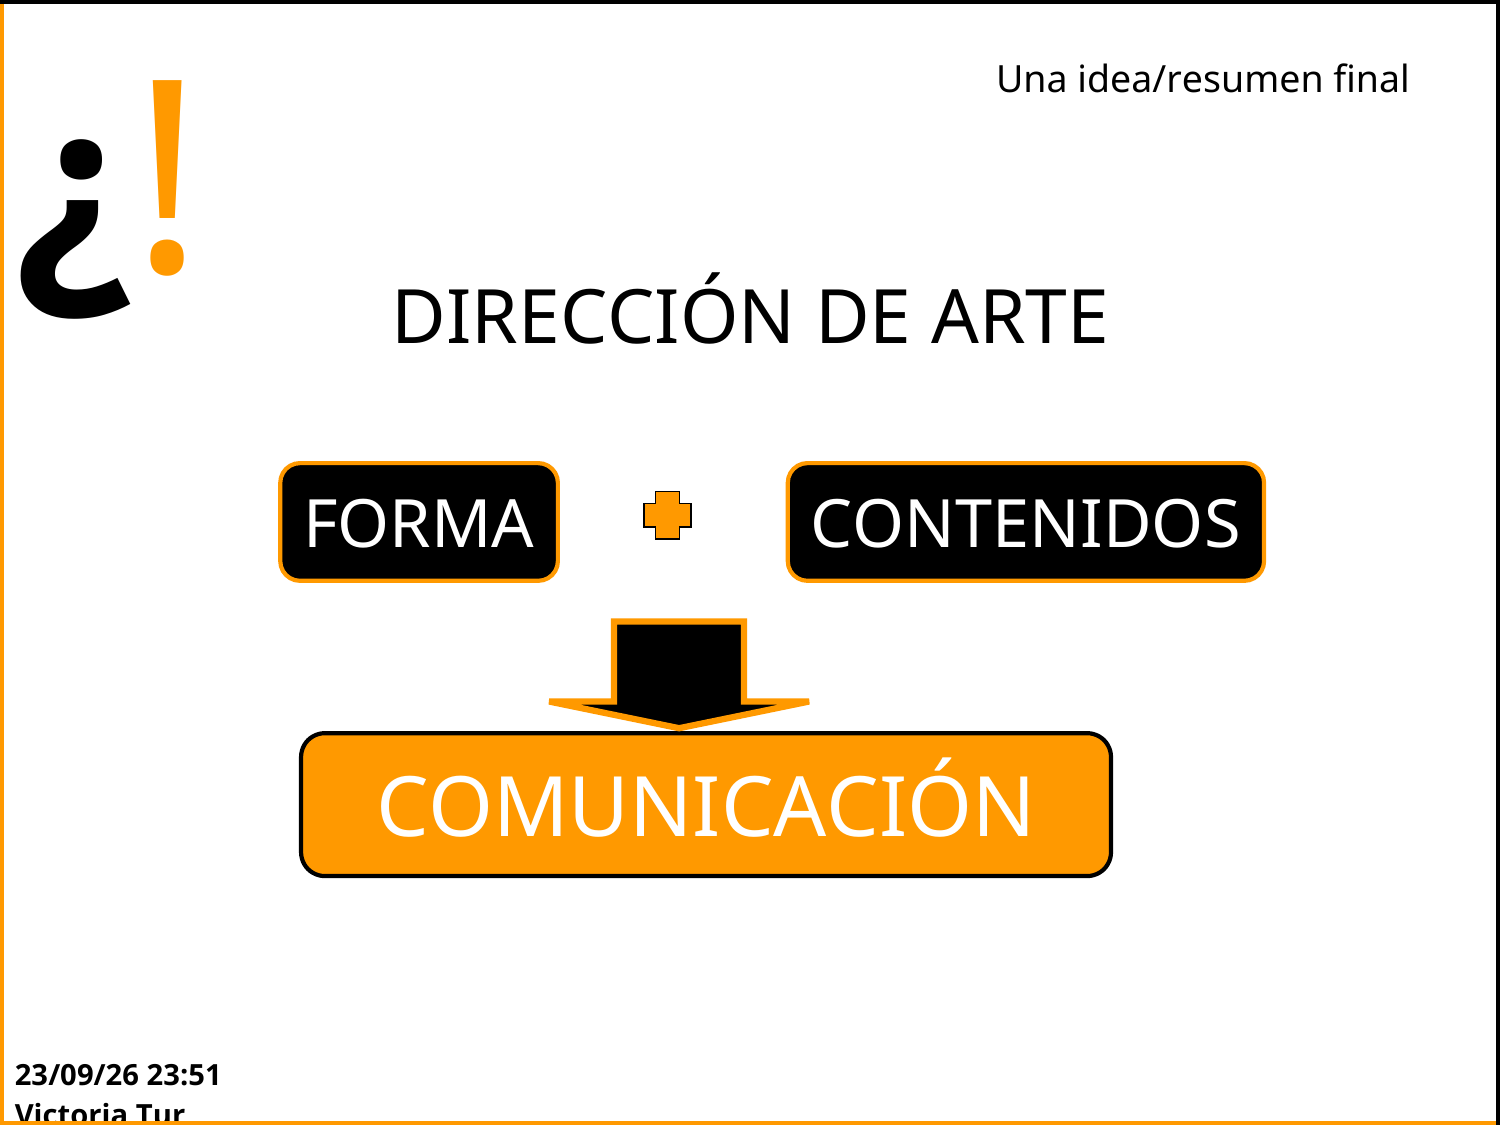

Una idea/resumen final
# DIRECCIÓN DE ARTE
FORMA
CONTENIDOS
COMUNICACIÓN